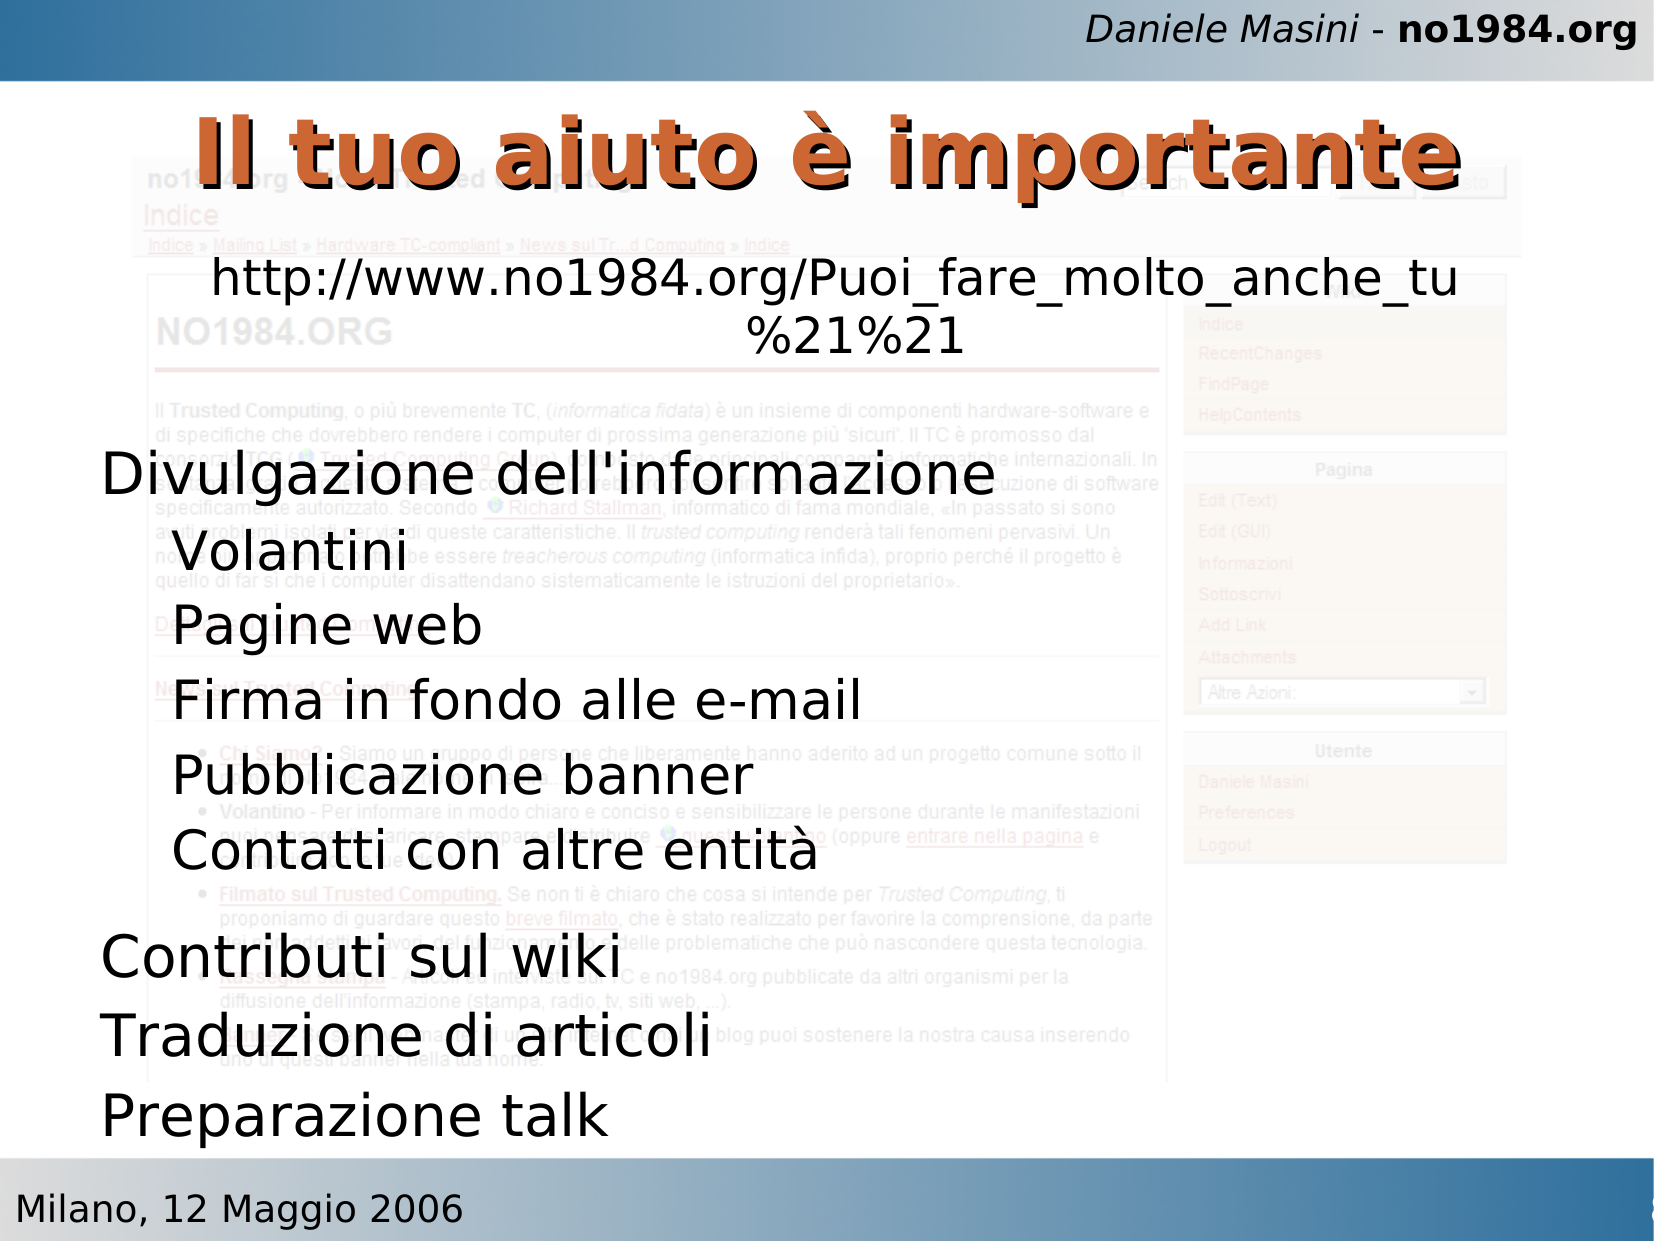

Daniele Masini - no1984.org
# Il tuo aiuto è importante
http://www.no1984.org/Puoi_fare_molto_anche_tu%21%21
Divulgazione dell'informazione
Volantini
Pagine web
Firma in fondo alle e-mail
Pubblicazione banner
Contatti con altre entità
Contributi sul wiki
Traduzione di articoli
Preparazione talk
Milano, 12 Maggio 2006